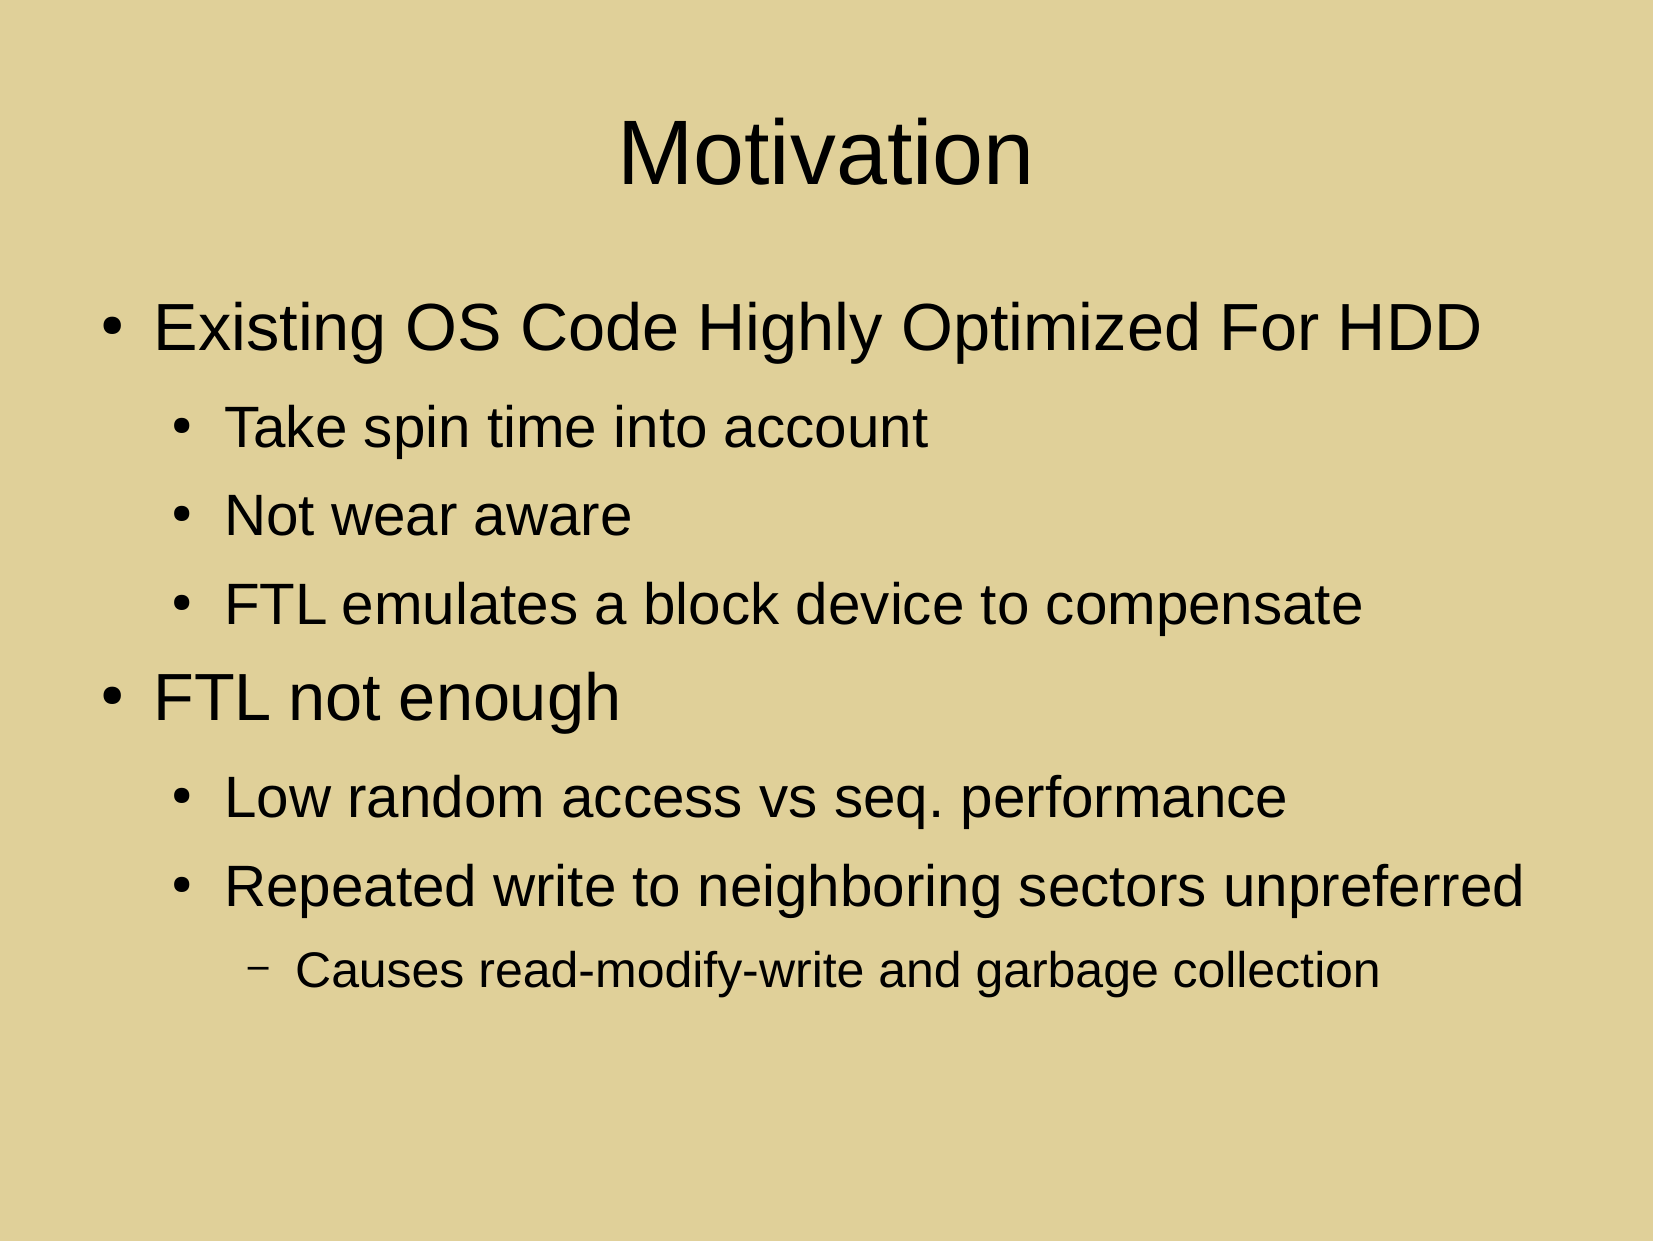

# Motivation
Existing OS Code Highly Optimized For HDD
Take spin time into account
Not wear aware
FTL emulates a block device to compensate
FTL not enough
Low random access vs seq. performance
Repeated write to neighboring sectors unpreferred
Causes read-modify-write and garbage collection